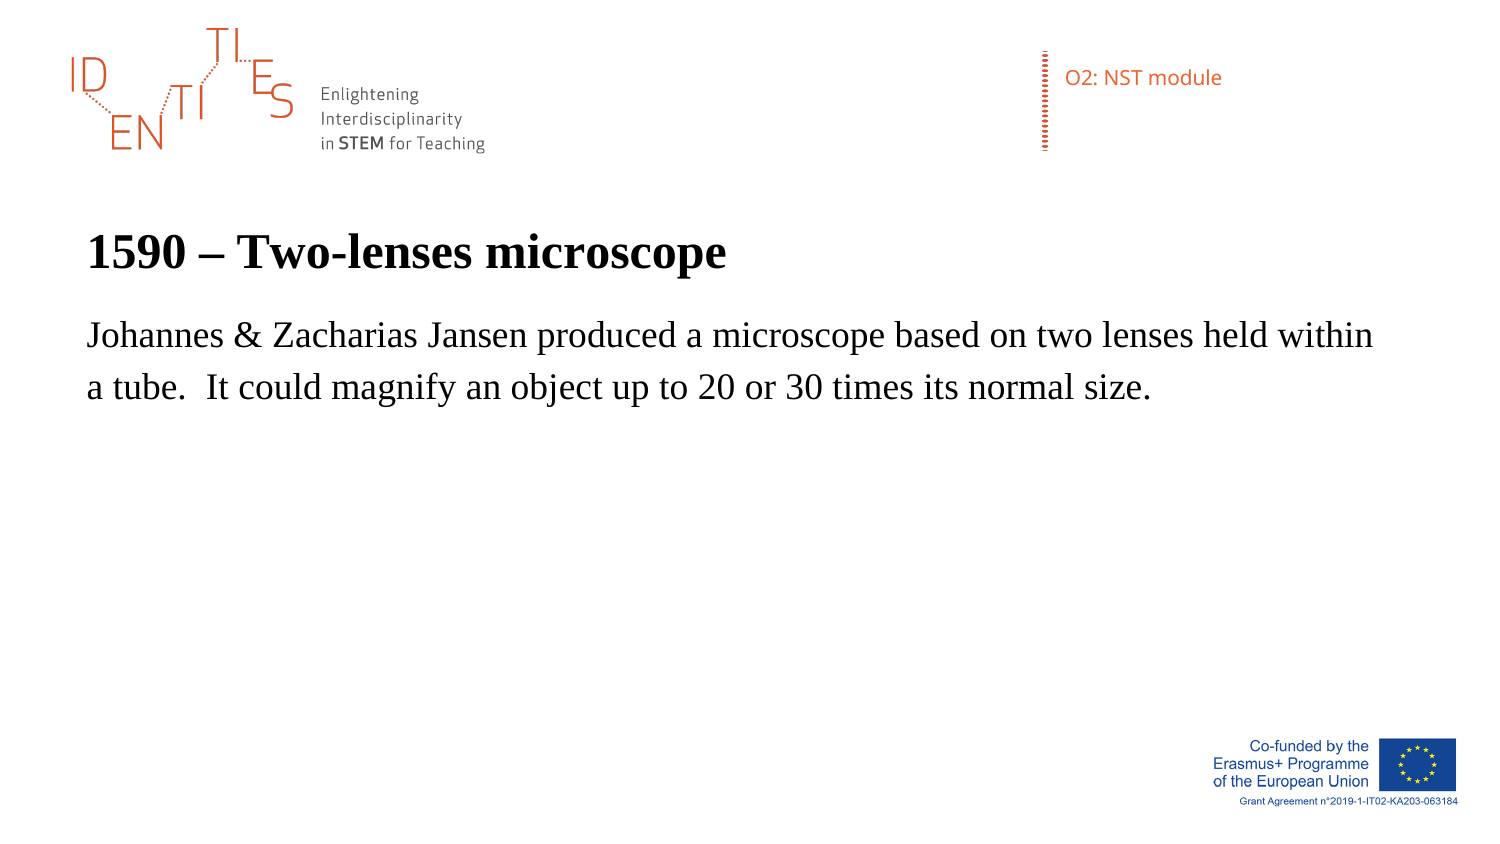

O2: NST module
1590 – Two-lenses microscope
Johannes & Zacharias Jansen produced a microscope based on two lenses held within a tube. It could magnify an object up to 20 or 30 times its normal size.